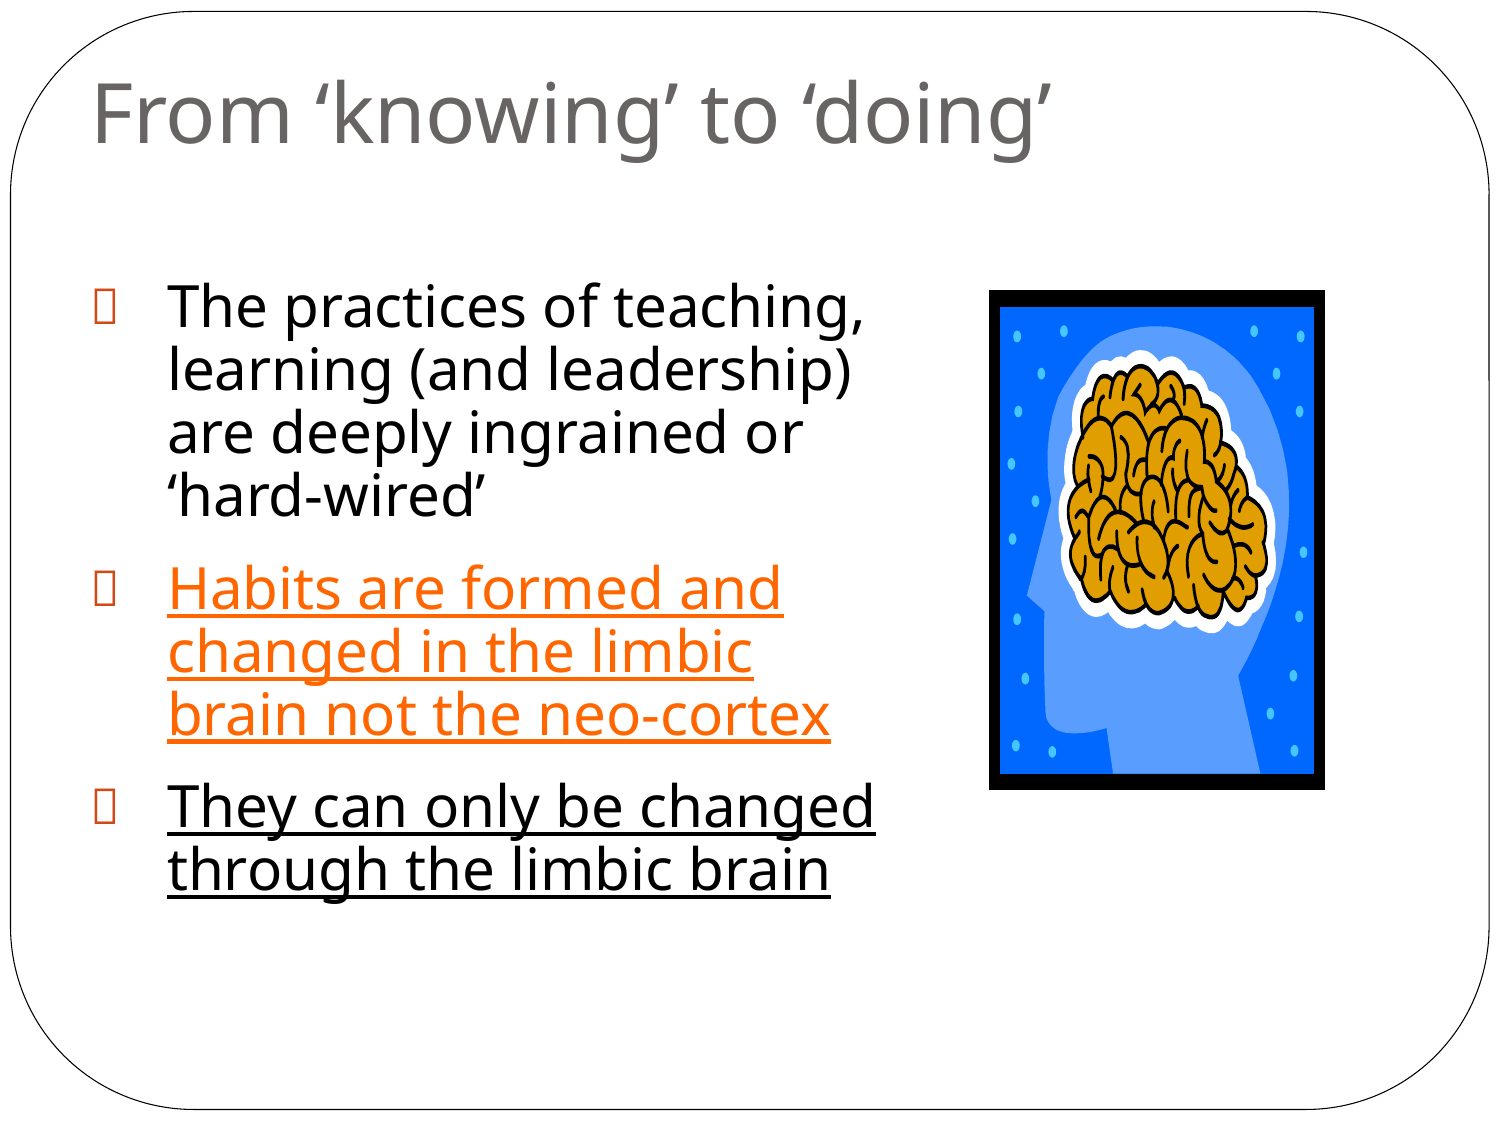

# From ‘knowing’ to ‘doing’
The practices of teaching, learning (and leadership) are deeply ingrained or ‘hard-wired’
Habits are formed and changed in the limbic brain not the neo-cortex
They can only be changed through the limbic brain